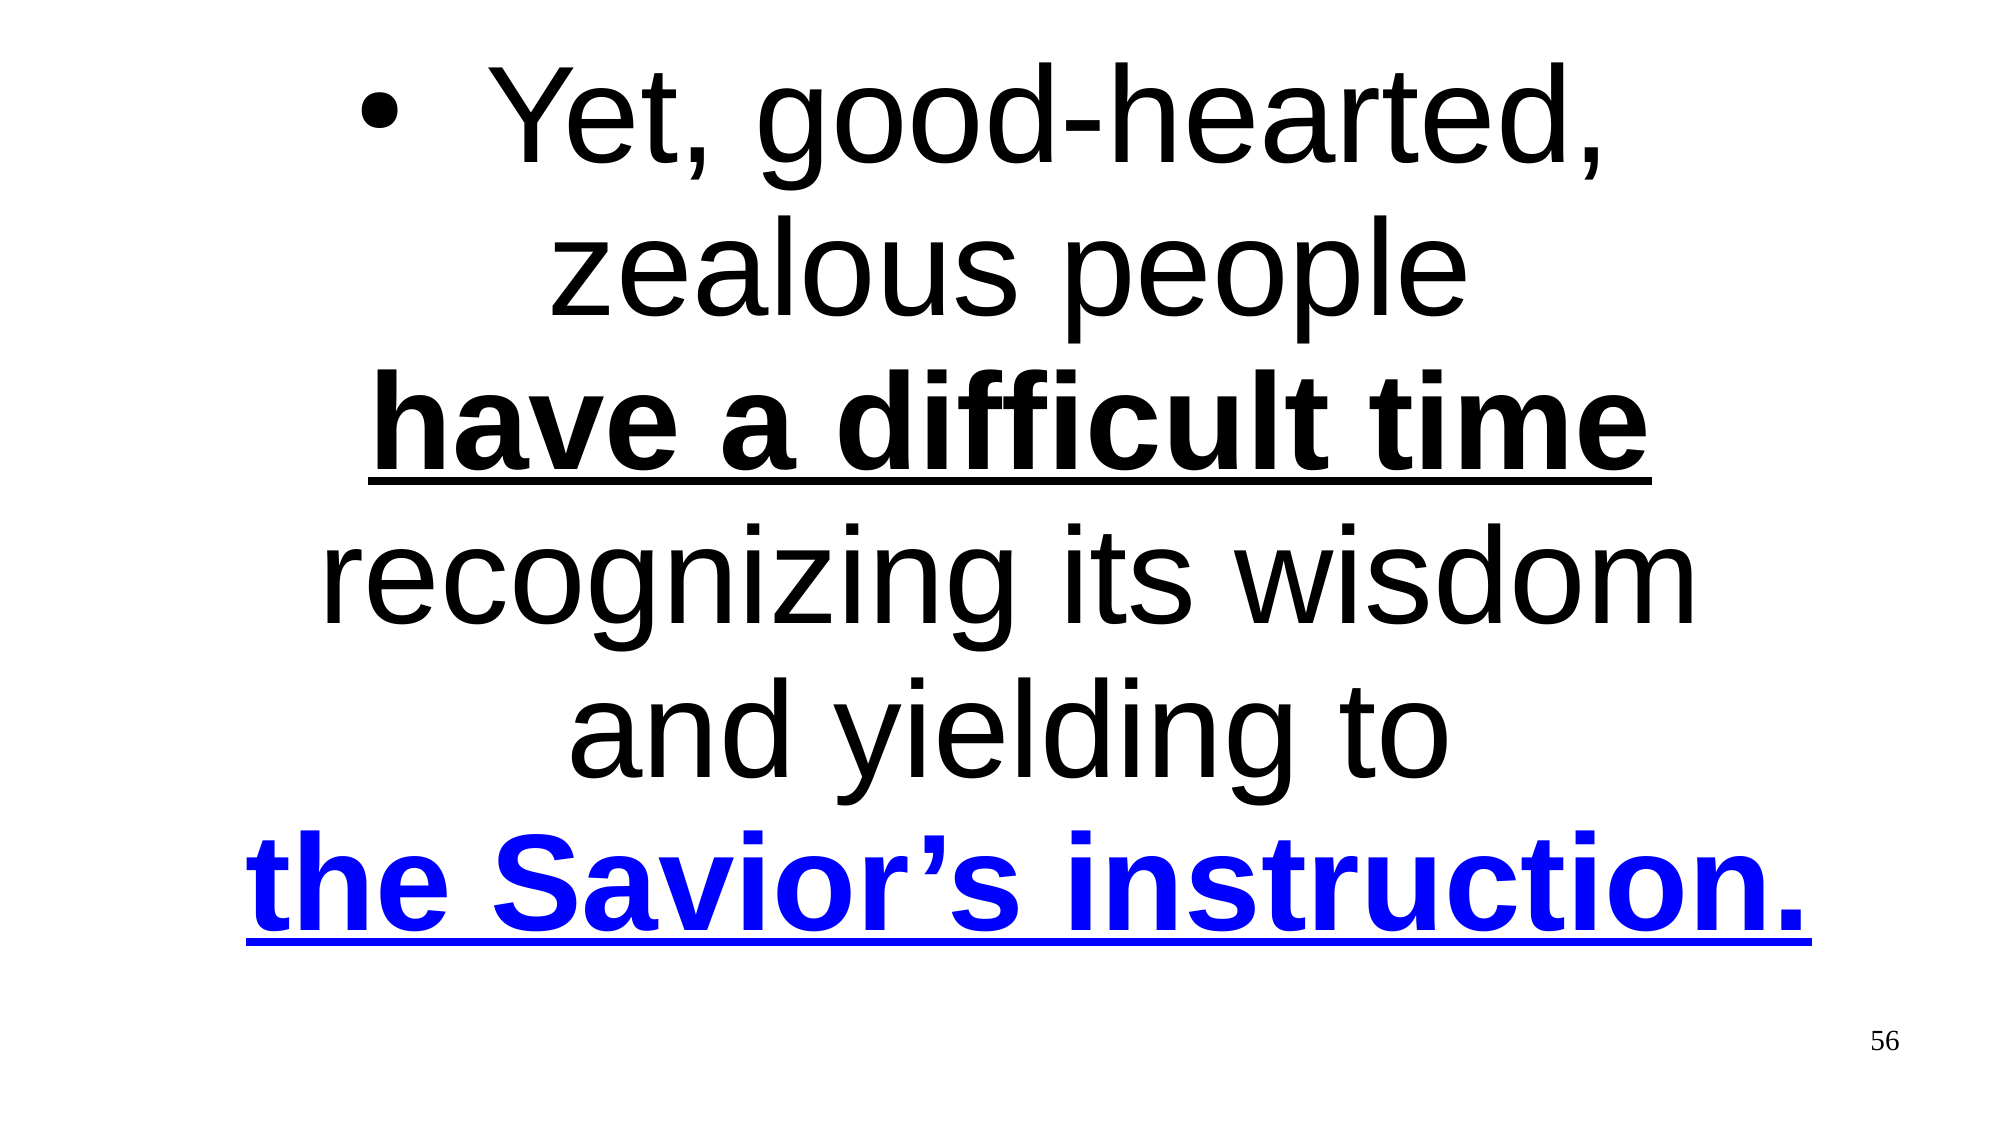

# Yet, good-hearted, zealous people have a difficult time recognizing its wisdom and yielding to the Savior’s instruction.
56